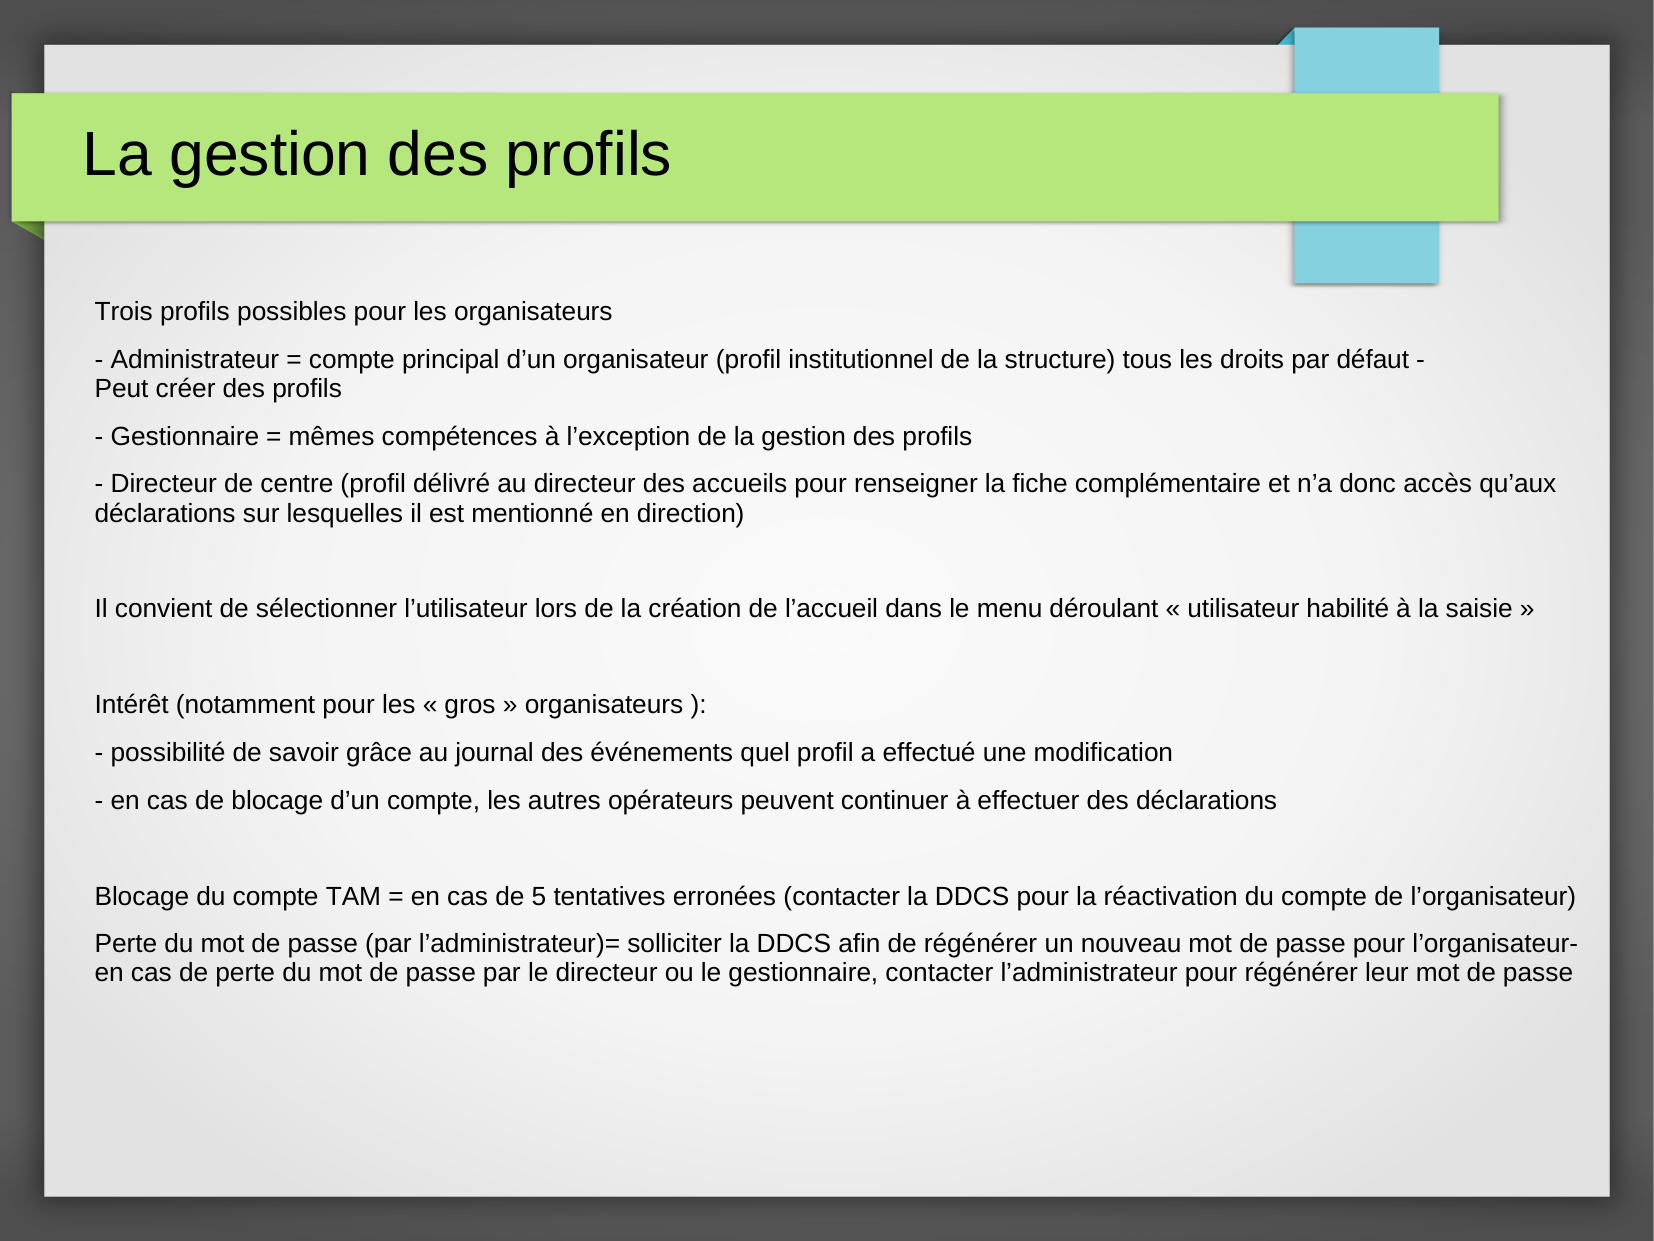

# La gestion des profils
Trois profils possibles pour les organisateurs
- Administrateur = compte principal d’un organisateur (profil institutionnel de la structure) tous les droits par défaut -
Peut créer des profils
- Gestionnaire = mêmes compétences à l’exception de la gestion des profils
- Directeur de centre (profil délivré au directeur des accueils pour renseigner la fiche complémentaire et n’a donc accès qu’aux déclarations sur lesquelles il est mentionné en direction)
Il convient de sélectionner l’utilisateur lors de la création de l’accueil dans le menu déroulant « utilisateur habilité à la saisie »
Intérêt (notamment pour les « gros » organisateurs ):
- possibilité de savoir grâce au journal des événements quel profil a effectué une modification
- en cas de blocage d’un compte, les autres opérateurs peuvent continuer à effectuer des déclarations
Blocage du compte TAM = en cas de 5 tentatives erronées (contacter la DDCS pour la réactivation du compte de l’organisateur)
Perte du mot de passe (par l’administrateur)= solliciter la DDCS afin de régénérer un nouveau mot de passe pour l’organisateur-en cas de perte du mot de passe par le directeur ou le gestionnaire, contacter l’administrateur pour régénérer leur mot de passe